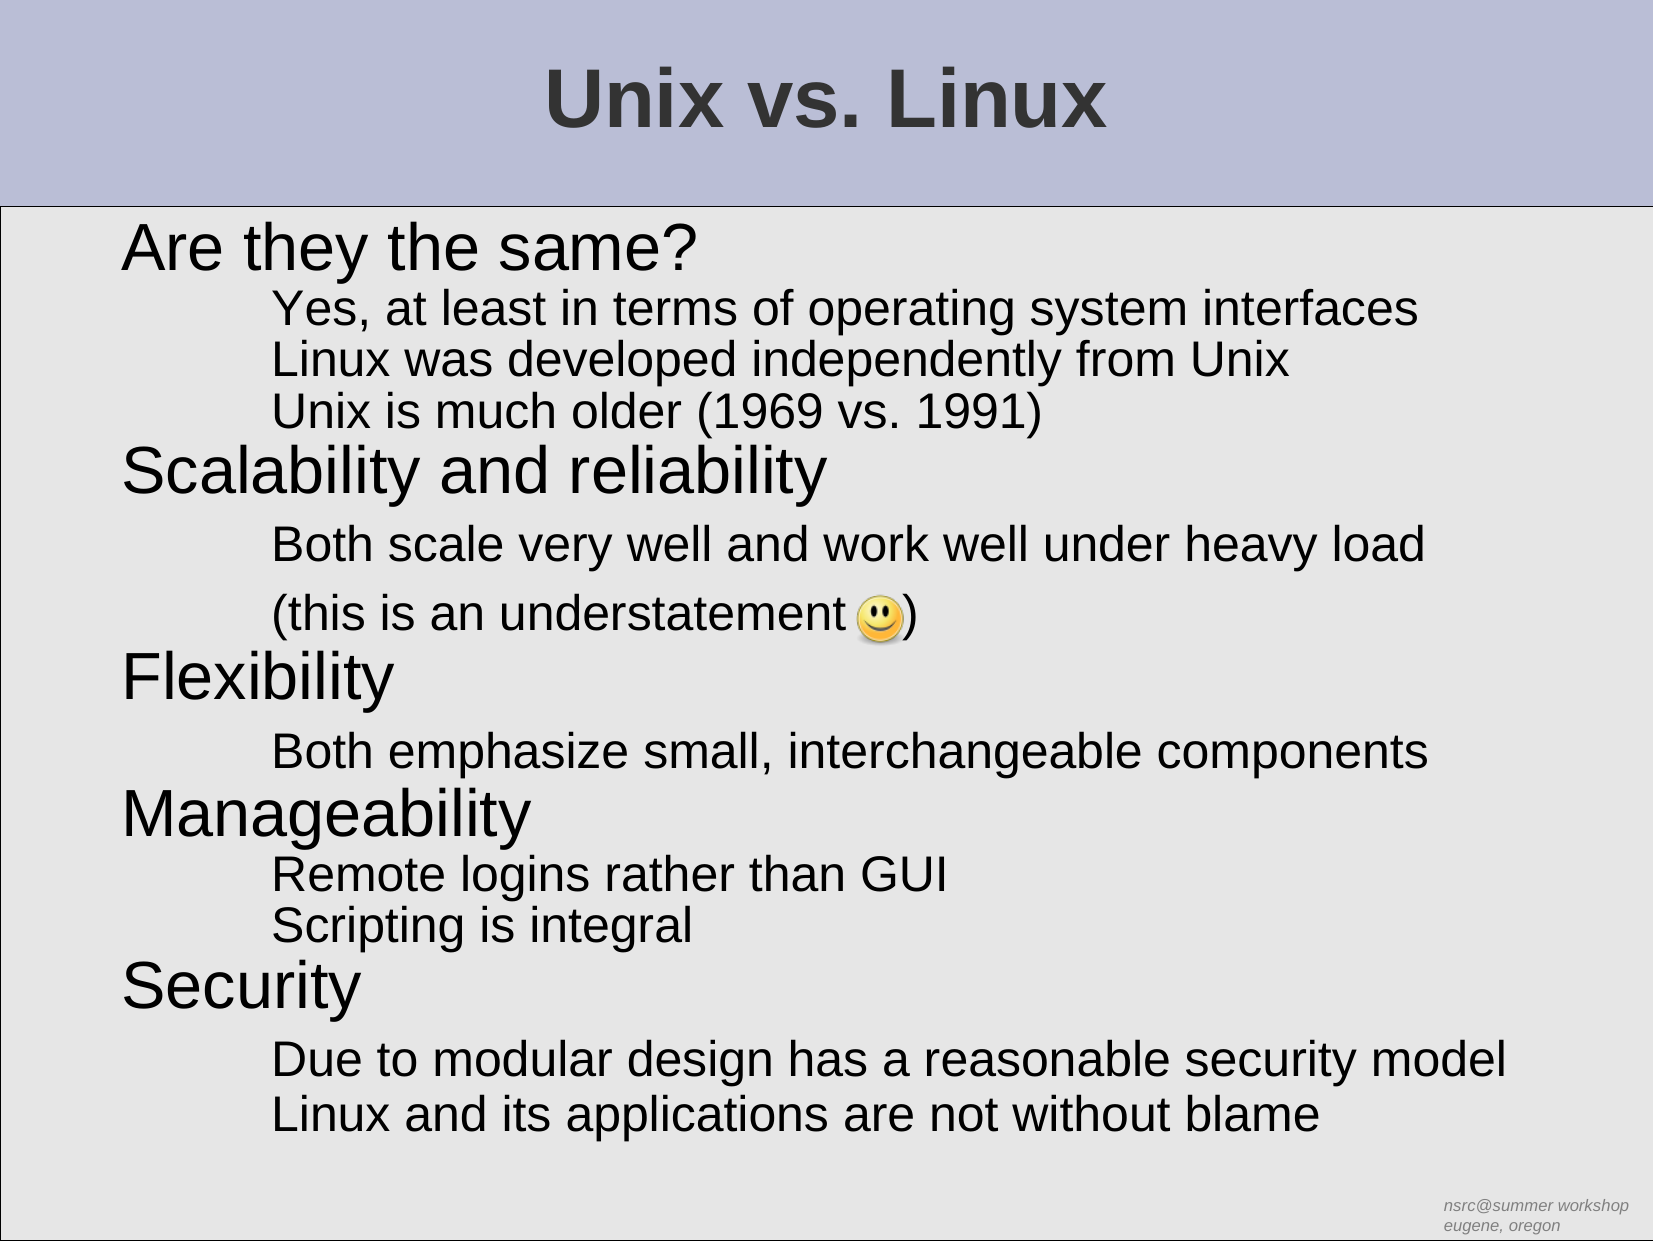

# Unix vs. Linux
Are they the same?
	Yes, at least in terms of operating system interfaces
	Linux was developed independently from Unix
	Unix is much older (1969 vs. 1991)
Scalability and reliability
	Both scale very well and work well under heavy load
	(this is an understatement )
Flexibility
	Both emphasize small, interchangeable components
Manageability
	Remote logins rather than GUI
	Scripting is integral
Security
	Due to modular design has a reasonable security model
	Linux and its applications are not without blame